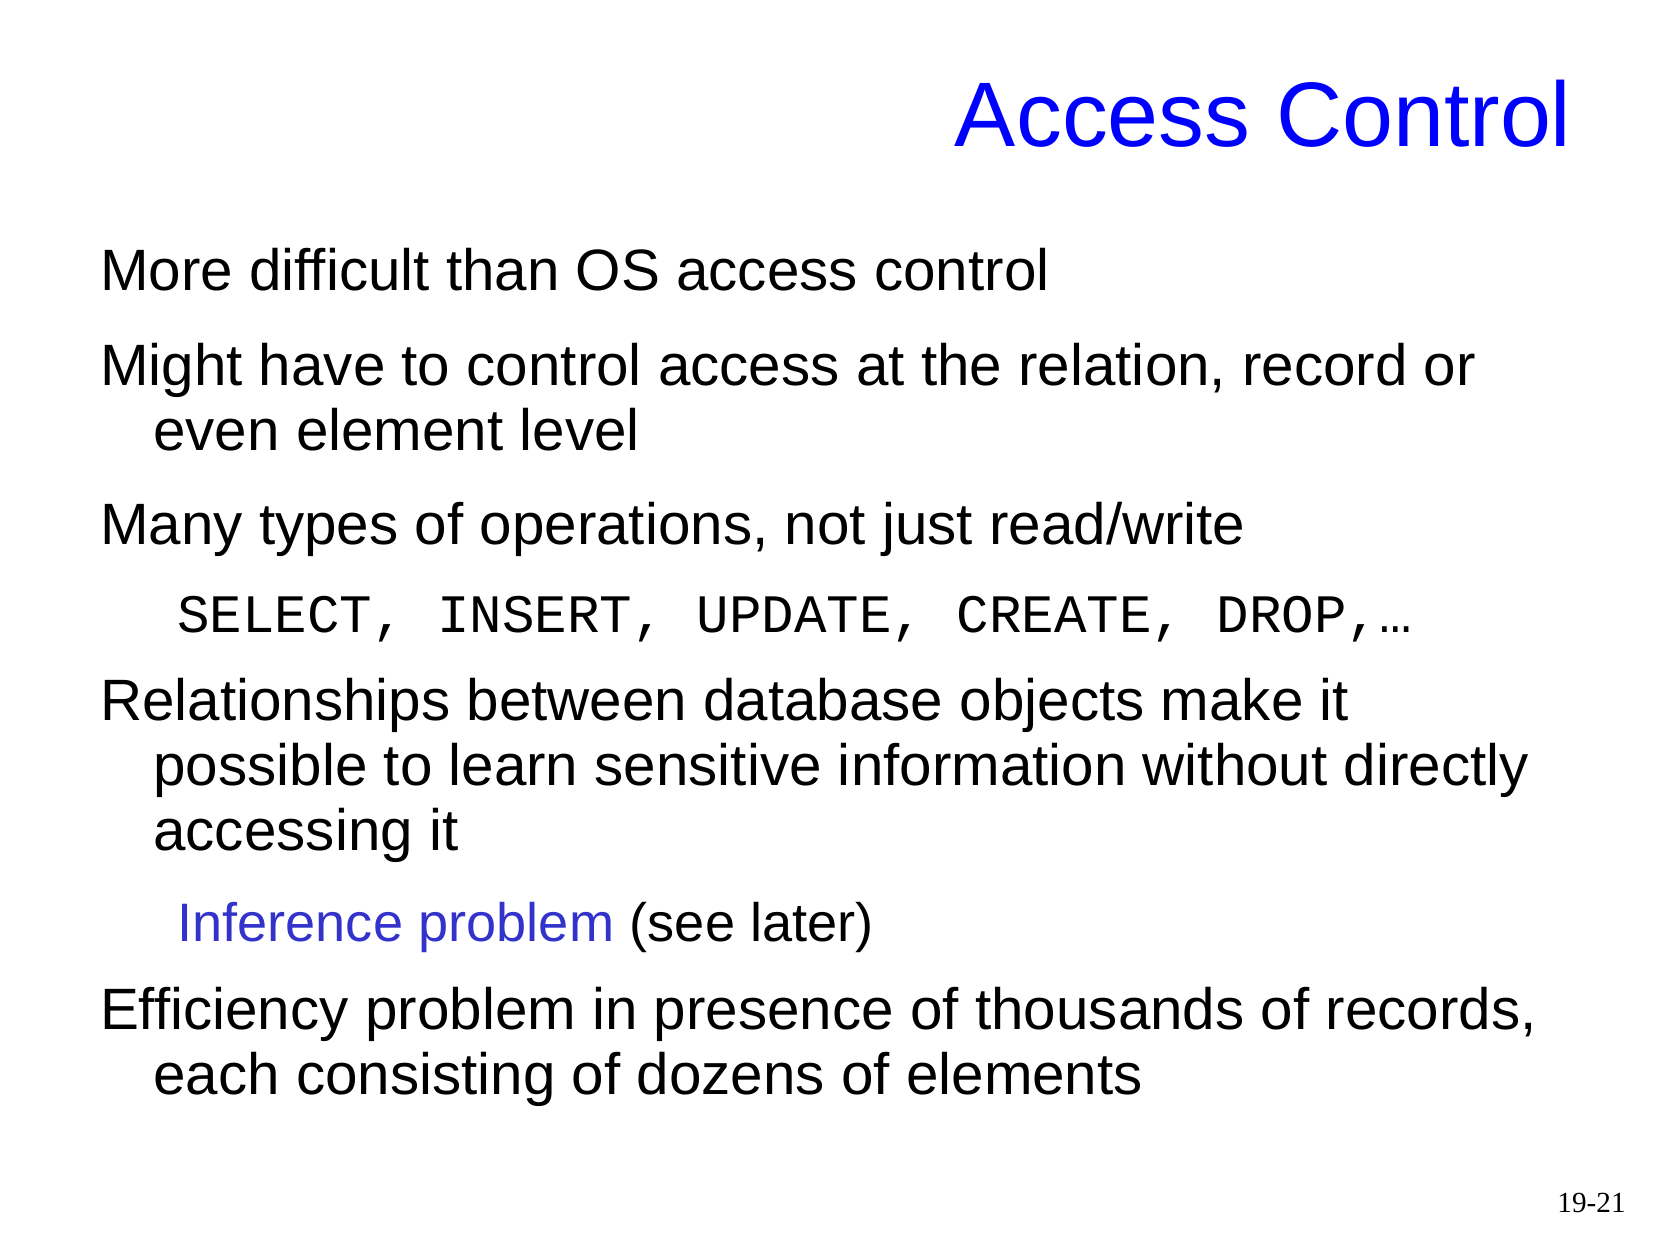

# Access Control
More difficult than OS access control
Might have to control access at the relation, record or even element level
Many types of operations, not just read/write
SELECT, INSERT, UPDATE, CREATE, DROP,…
Relationships between database objects make it possible to learn sensitive information without directly accessing it
Inference problem (see later)
Efficiency problem in presence of thousands of records, each consisting of dozens of elements